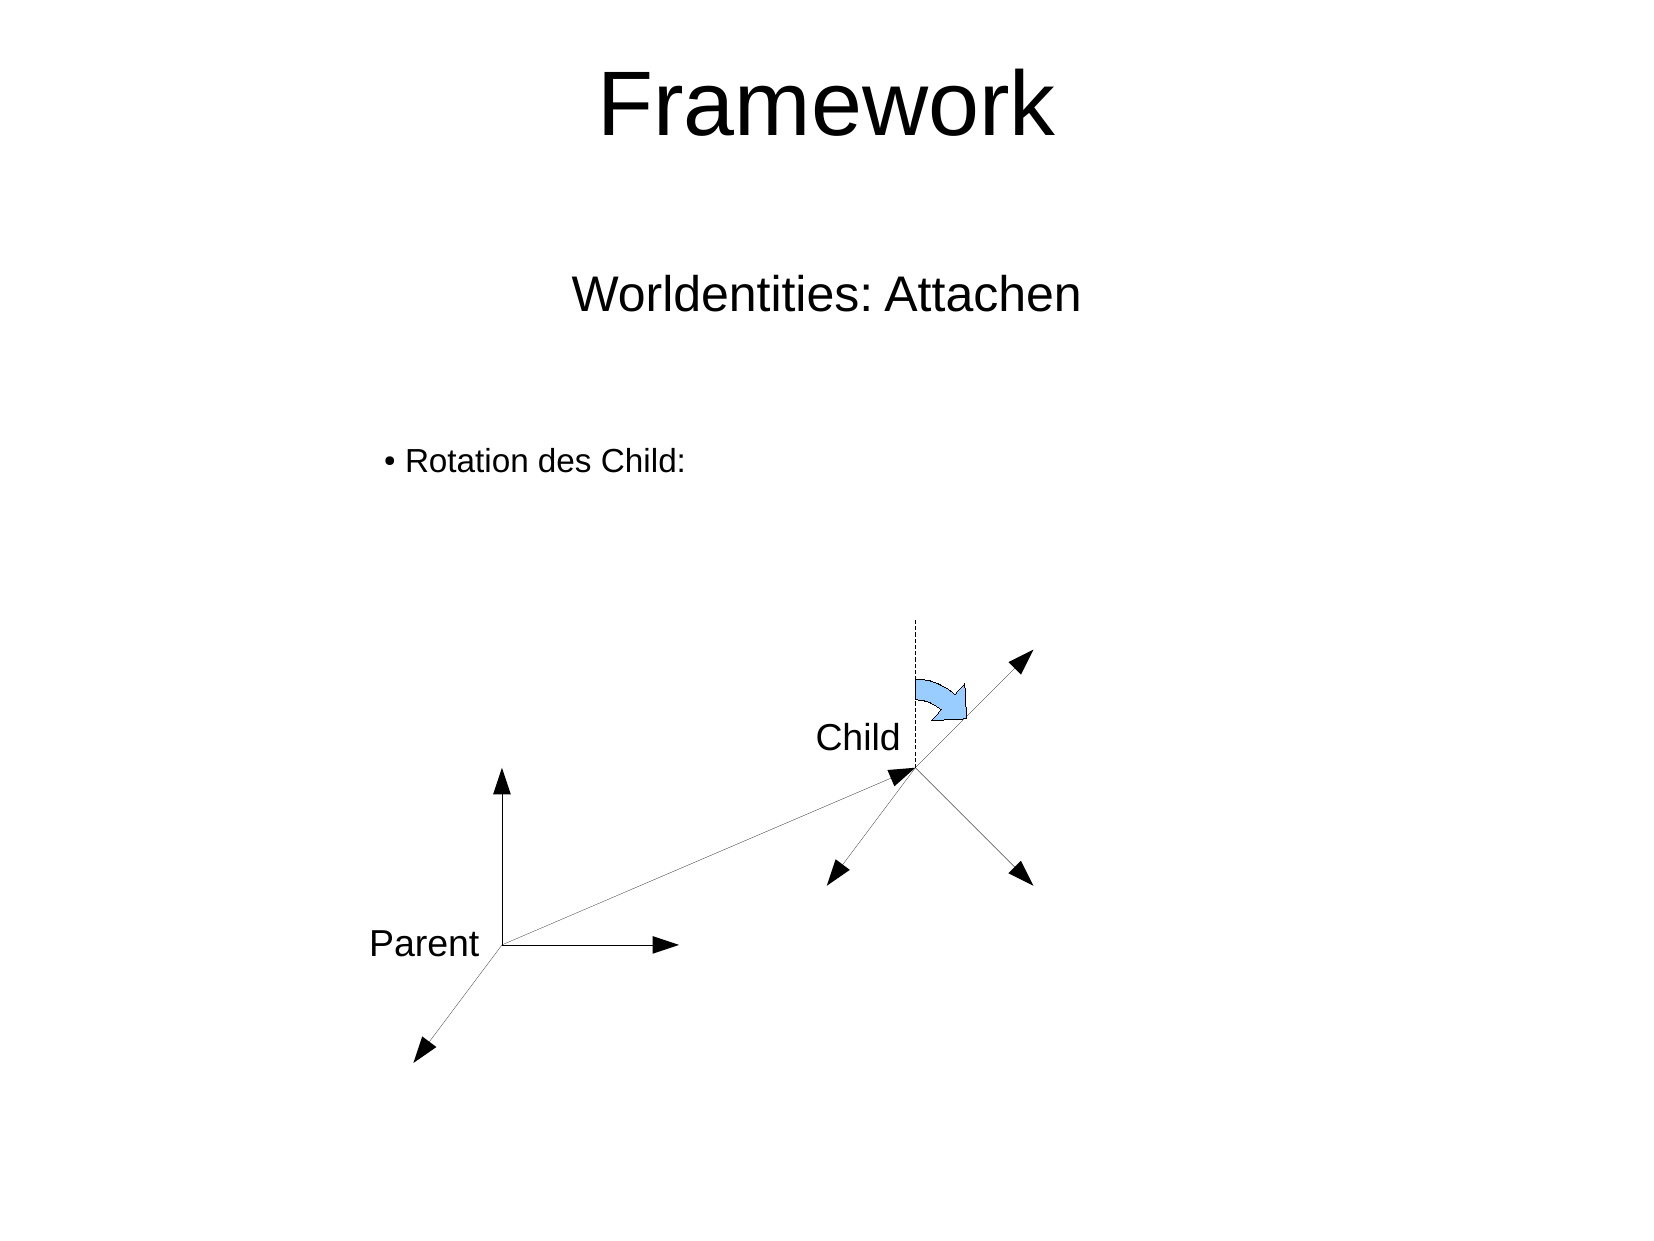

# Framework
Worldentities: Attachen
 Rotation des Child:
Child
Parent